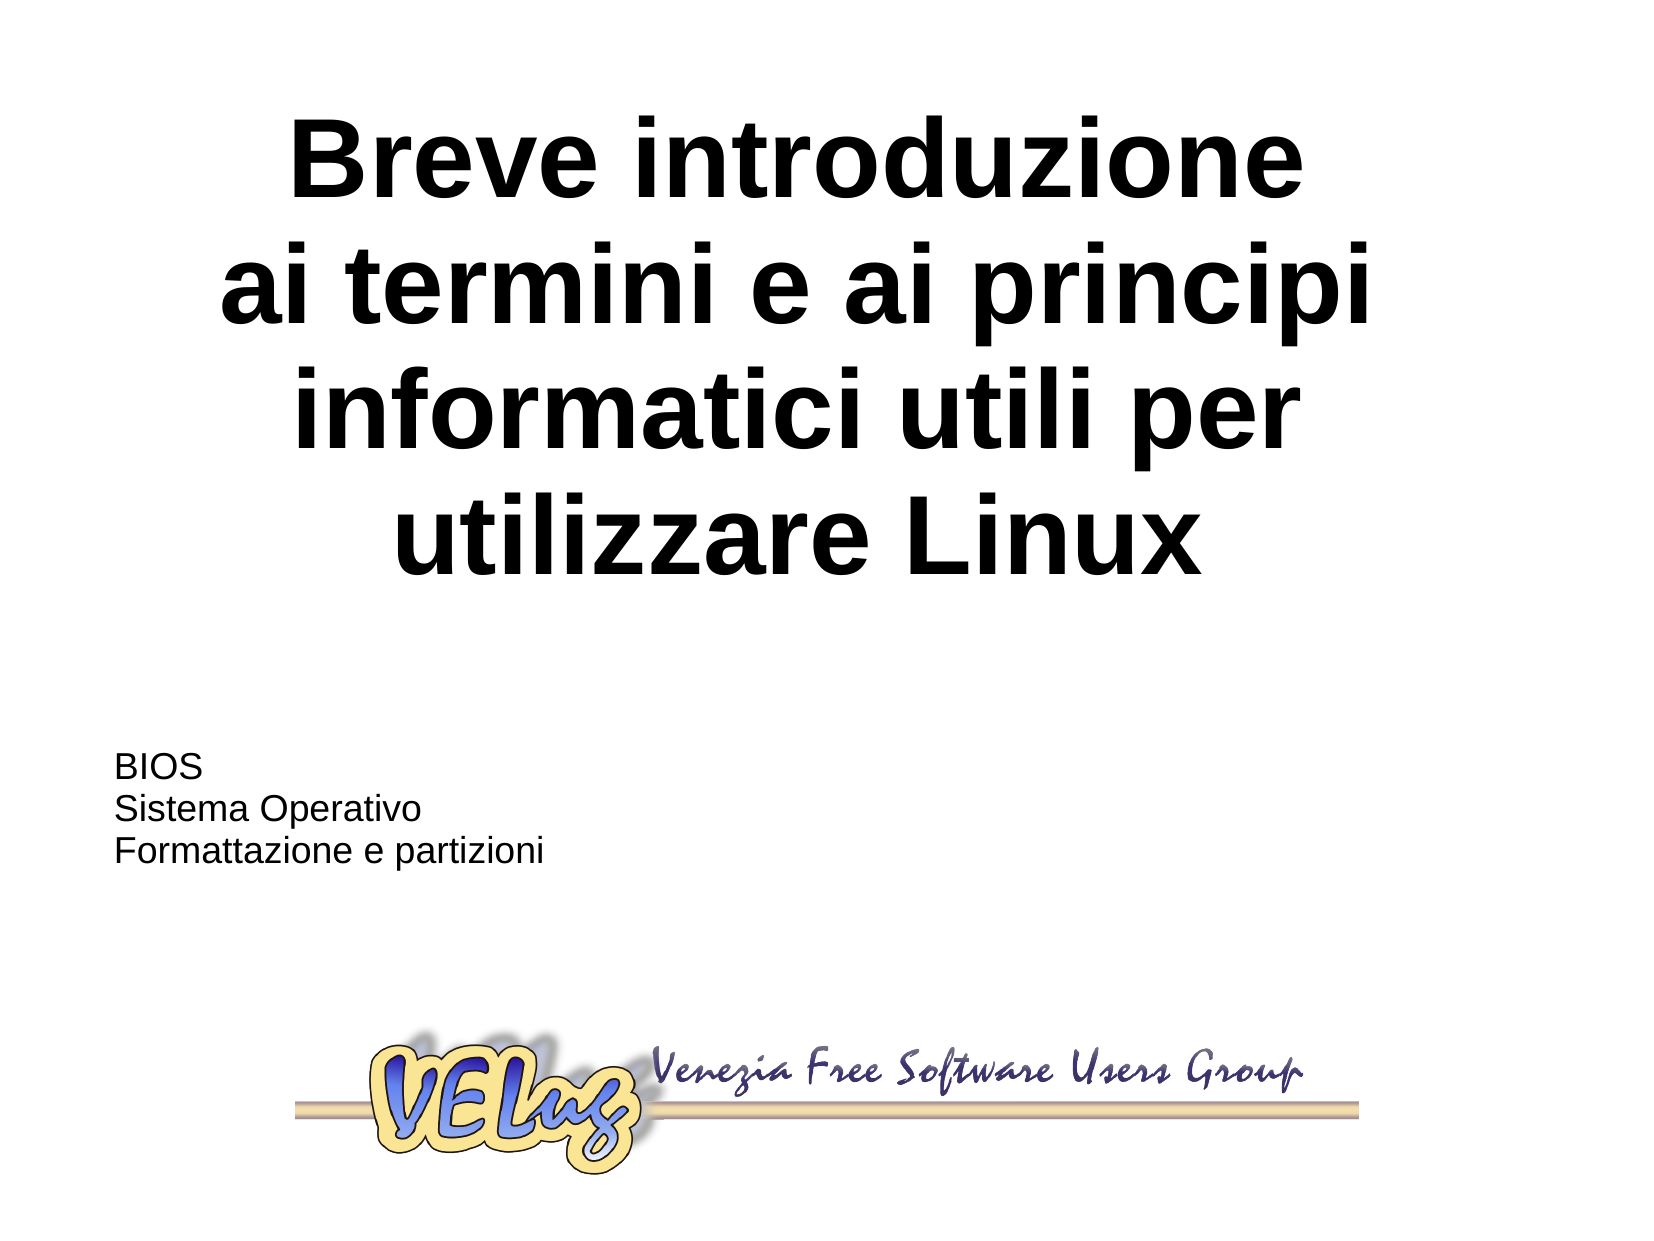

Breve introduzione
ai termini e ai principi
informatici utili per utilizzare Linux
 BIOS
 Sistema Operativo
 Formattazione e partizioni